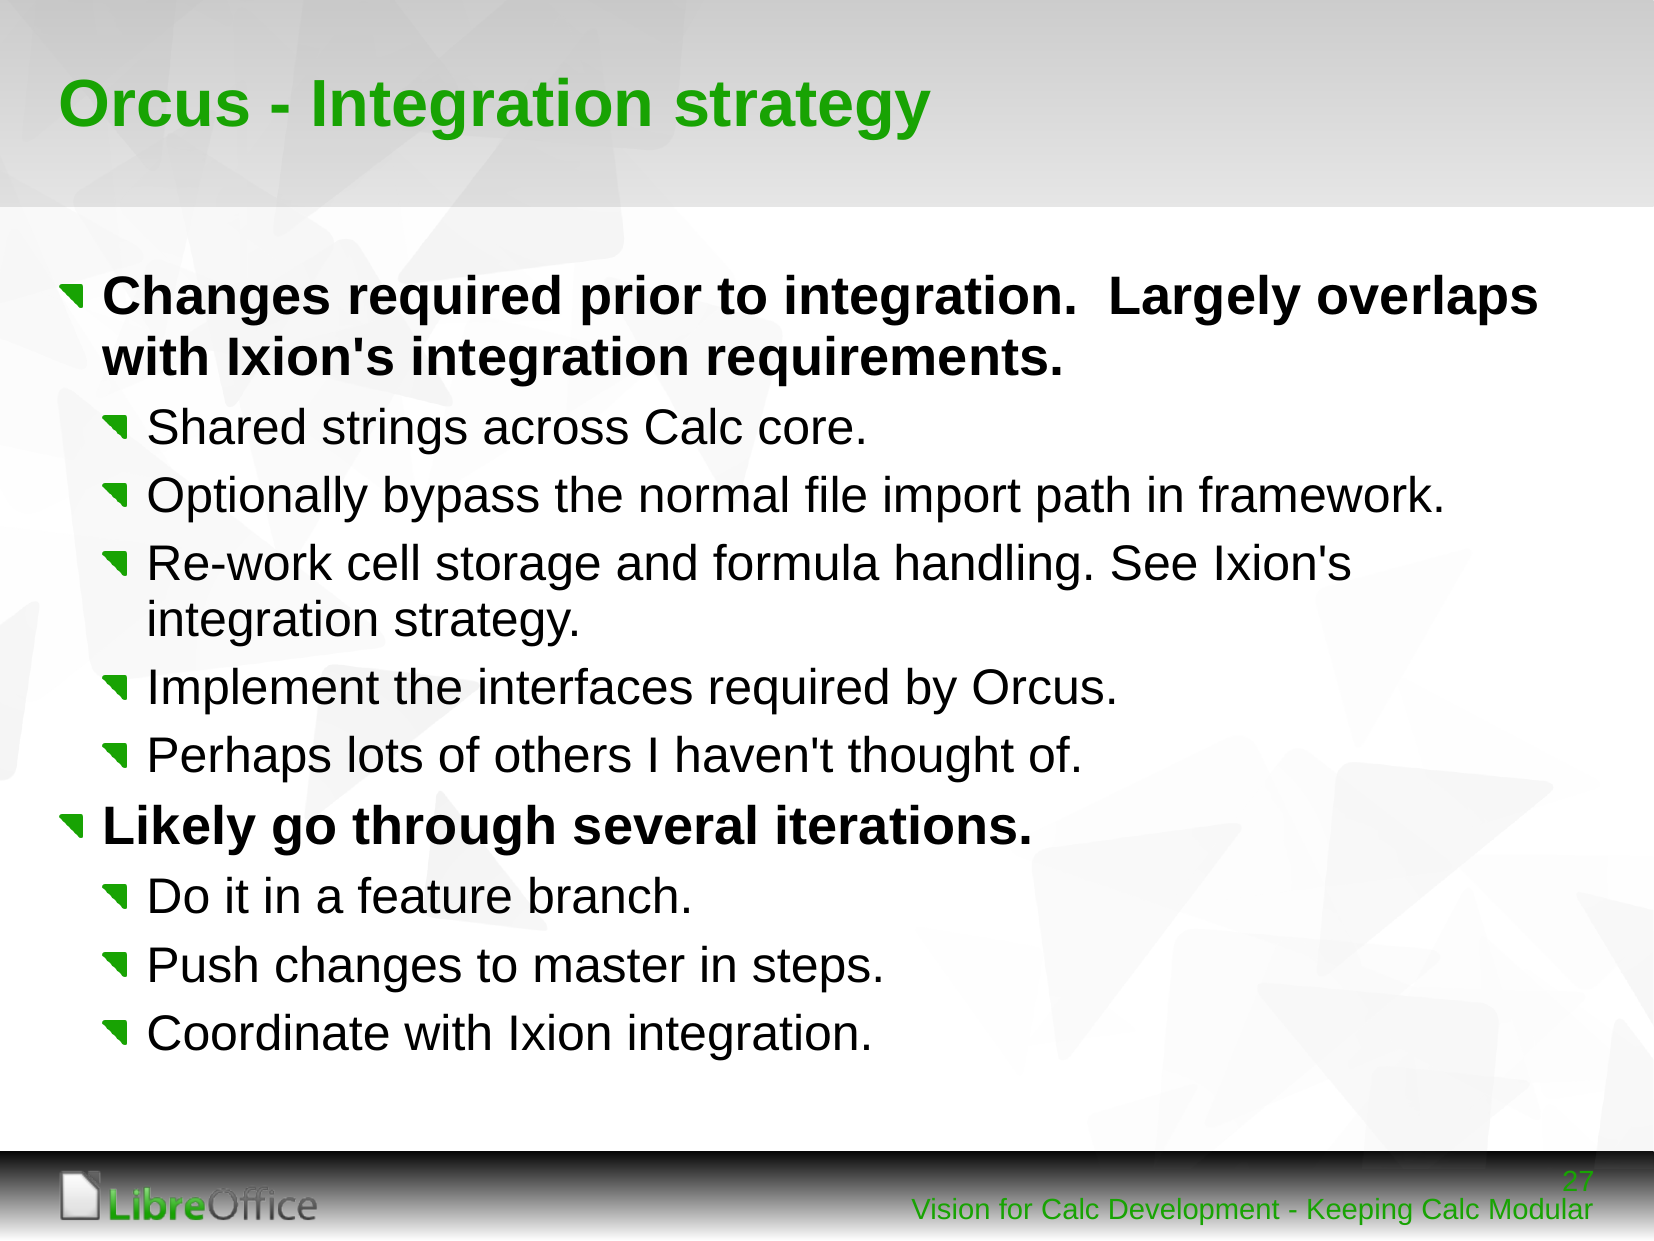

# Orcus - Integration strategy
Changes required prior to integration. Largely overlaps with Ixion's integration requirements.
Shared strings across Calc core.
Optionally bypass the normal file import path in framework.
Re-work cell storage and formula handling. See Ixion's integration strategy.
Implement the interfaces required by Orcus.
Perhaps lots of others I haven't thought of.
Likely go through several iterations.
Do it in a feature branch.
Push changes to master in steps.
Coordinate with Ixion integration.
27
Vision for Calc Development - Keeping Calc Modular